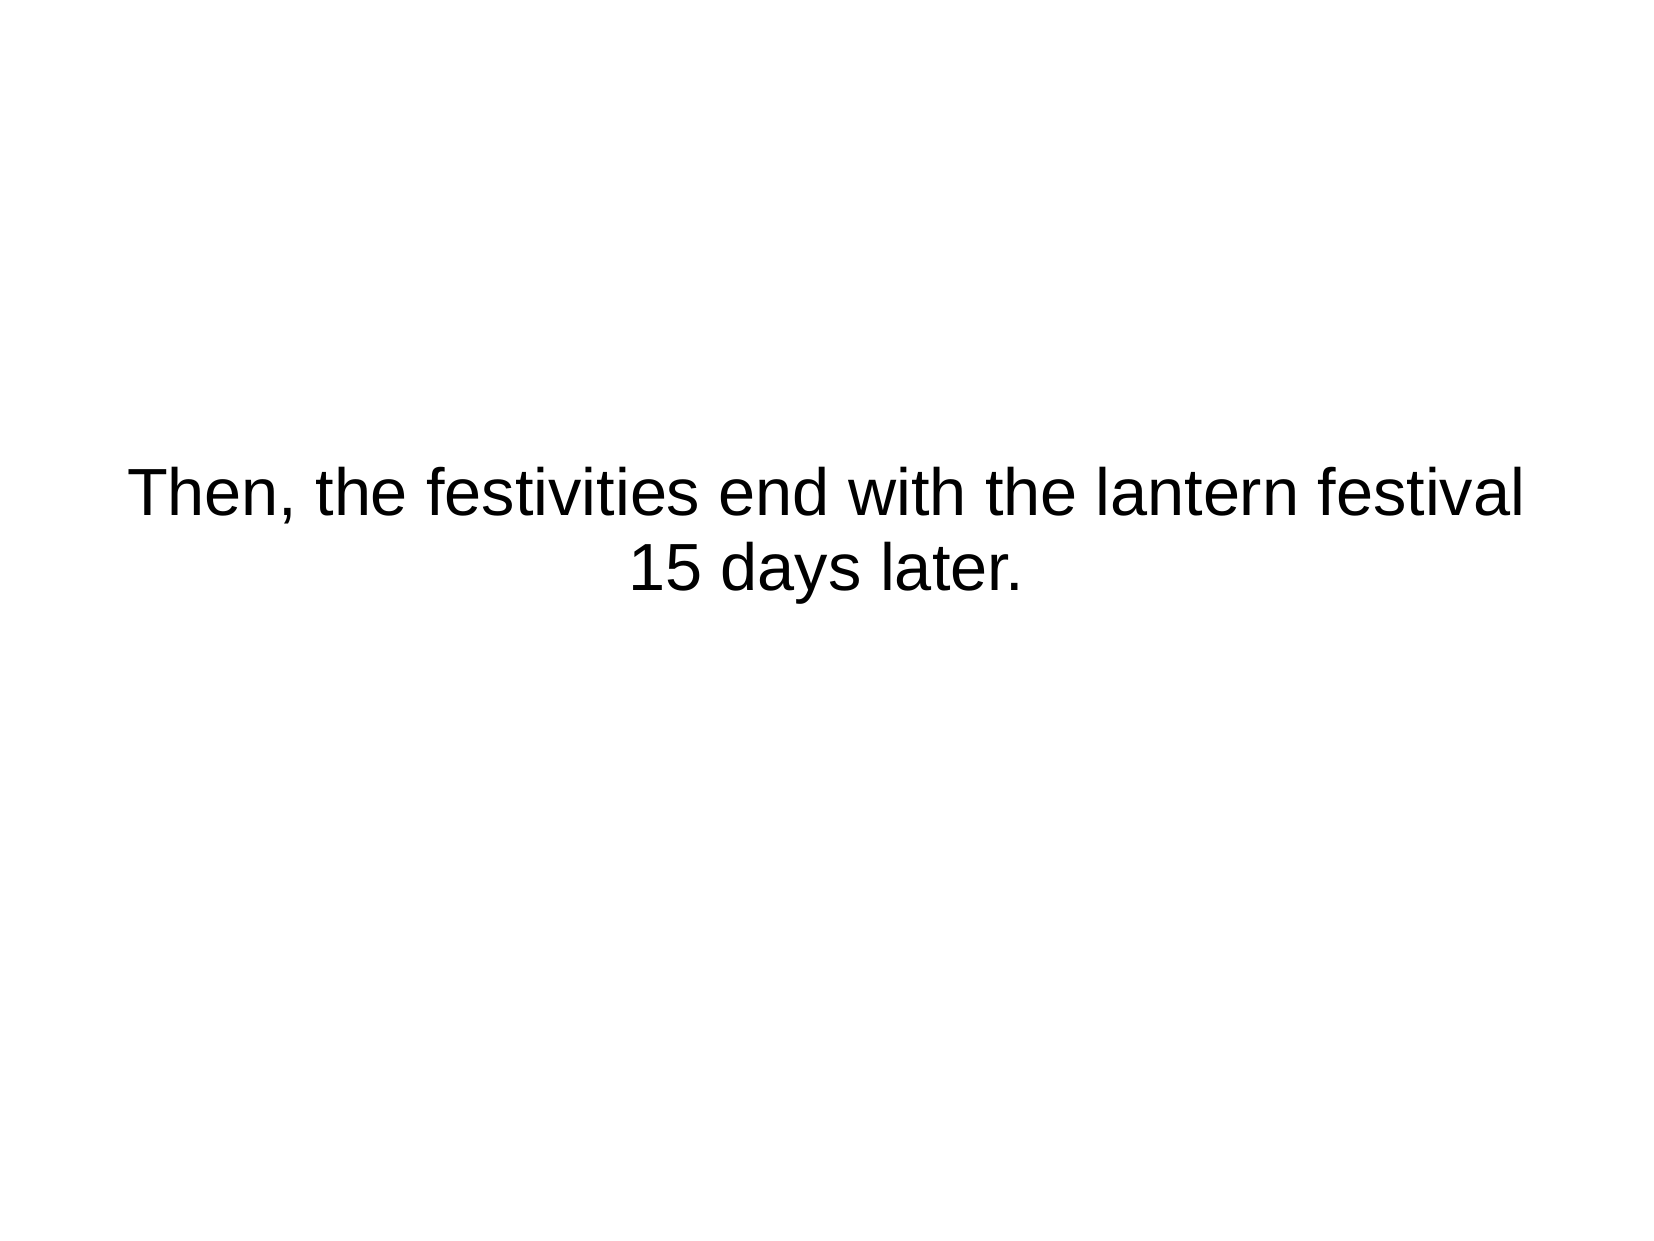

# Then, the festivities end with the lantern festival 15 days later.